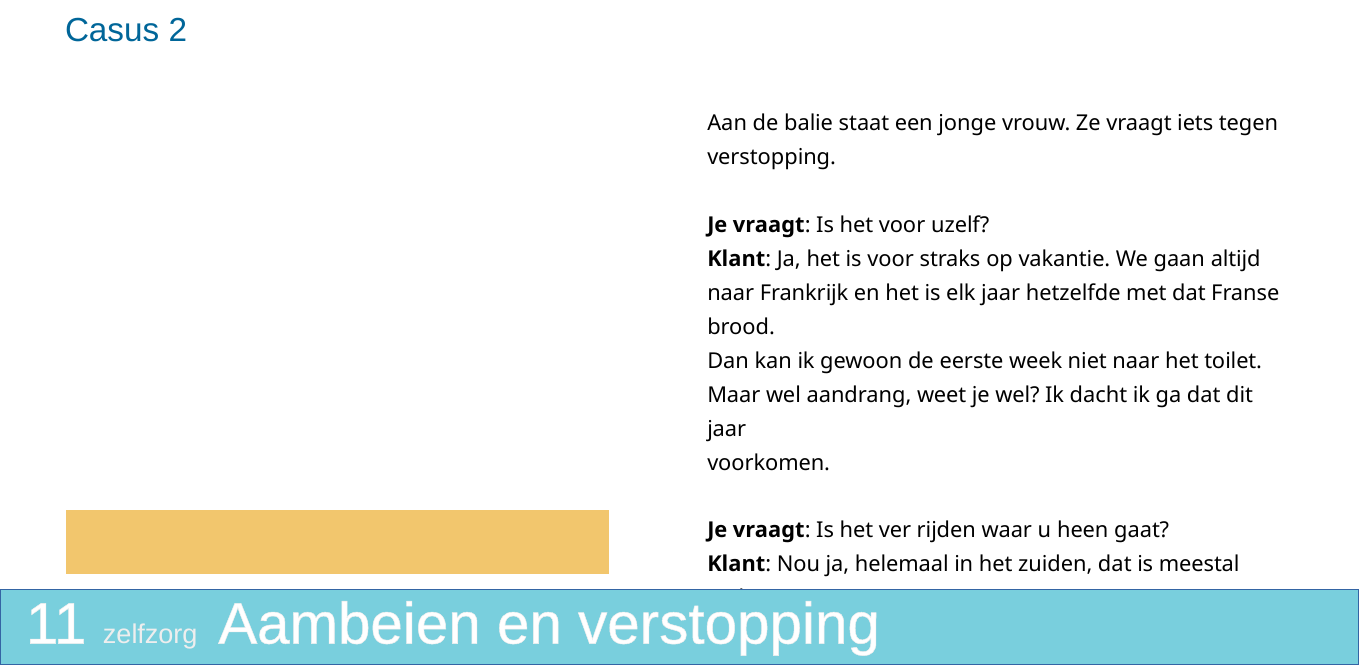

# Casus 2
Aan de balie staat een jonge vrouw. Ze vraagt iets tegen
verstopping.
Je vraagt: Is het voor uzelf?
Klant: Ja, het is voor straks op vakantie. We gaan altijd naar Frankrijk en het is elk jaar hetzelfde met dat Franse brood.
Dan kan ik gewoon de eerste week niet naar het toilet. Maar wel aandrang, weet je wel? Ik dacht ik ga dat dit jaar
voorkomen.
Je vraagt: Is het ver rijden waar u heen gaat?
Klant: Nou ja, helemaal in het zuiden, dat is meestal toch
wel anderhalve dag rijden, zeg maar twee dagen. Nou en
onderweg op die Franse parkeerplaatsen gaat het al
helemaal niet met die toiletten waar je moet staan. Ja en
als we d'r dan zijn dan wil het niet. Echt heel vervelend.
Dus ik dacht, dan maar een pilletje.
11 zelfzorg Aambeien en verstopping
september 2020